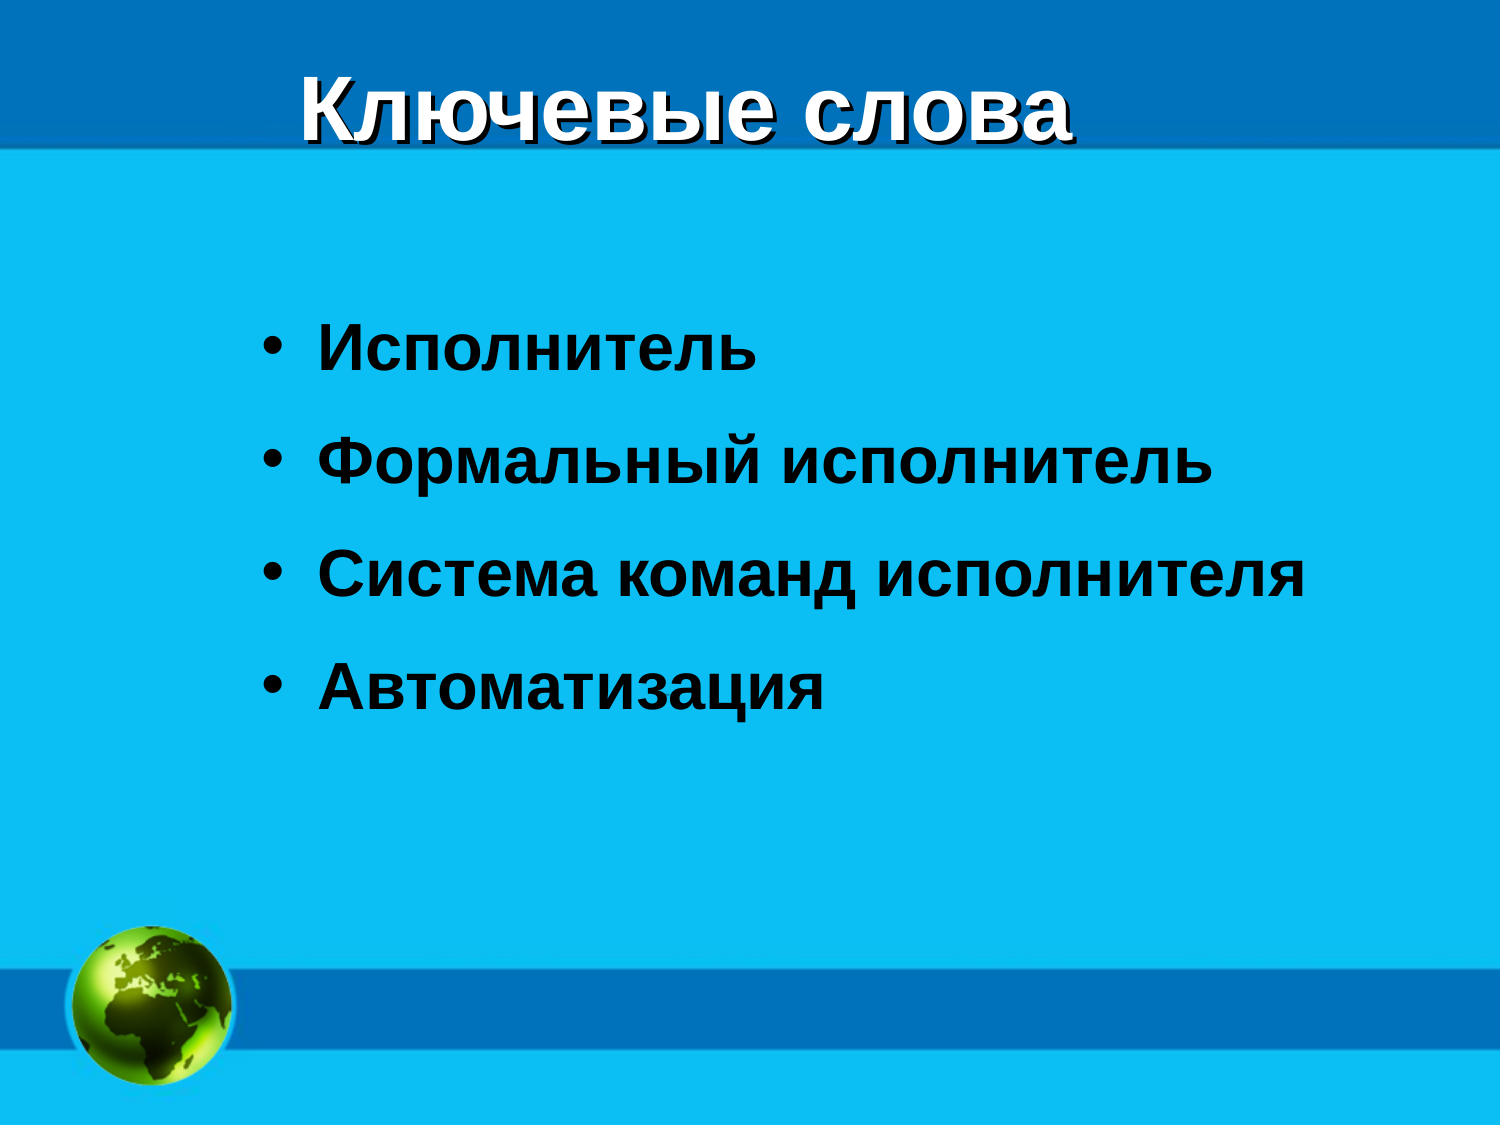

# Ключевые слова
Исполнитель
Формальный исполнитель
Система команд исполнителя
Автоматизация